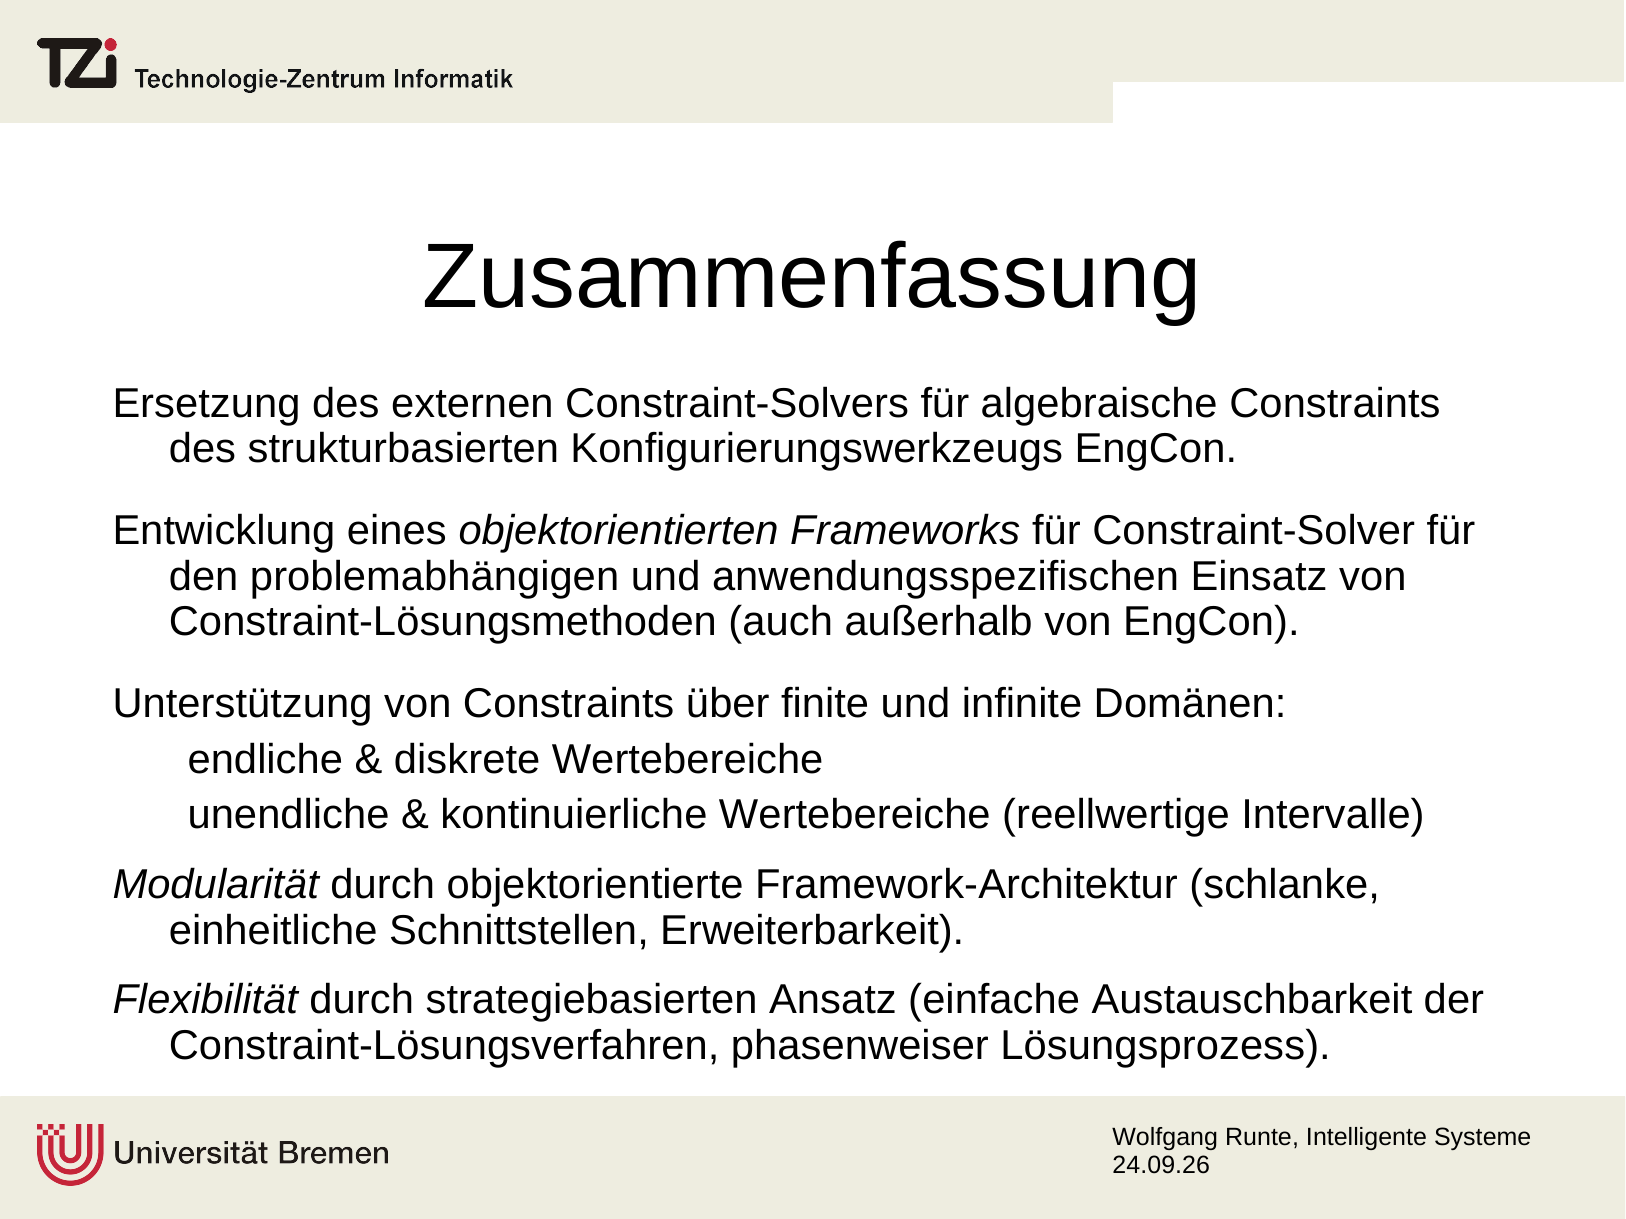

# Zusammenfassung
Ersetzung des externen Constraint-Solvers für algebraische Constraints des strukturbasierten Konfigurierungswerkzeugs EngCon.
Entwicklung eines objektorientierten Frameworks für Constraint-Solver für den problemabhängigen und anwendungsspezifischen Einsatz von Constraint-Lösungsmethoden (auch außerhalb von EngCon).
Unterstützung von Constraints über finite und infinite Domänen:
endliche & diskrete Wertebereiche
unendliche & kontinuierliche Wertebereiche (reellwertige Intervalle)
Modularität durch objektorientierte Framework-Architektur (schlanke, einheitliche Schnittstellen, Erweiterbarkeit).
Flexibilität durch strategiebasierten Ansatz (einfache Austauschbarkeit der Constraint-Lösungsverfahren, phasenweiser Lösungsprozess).